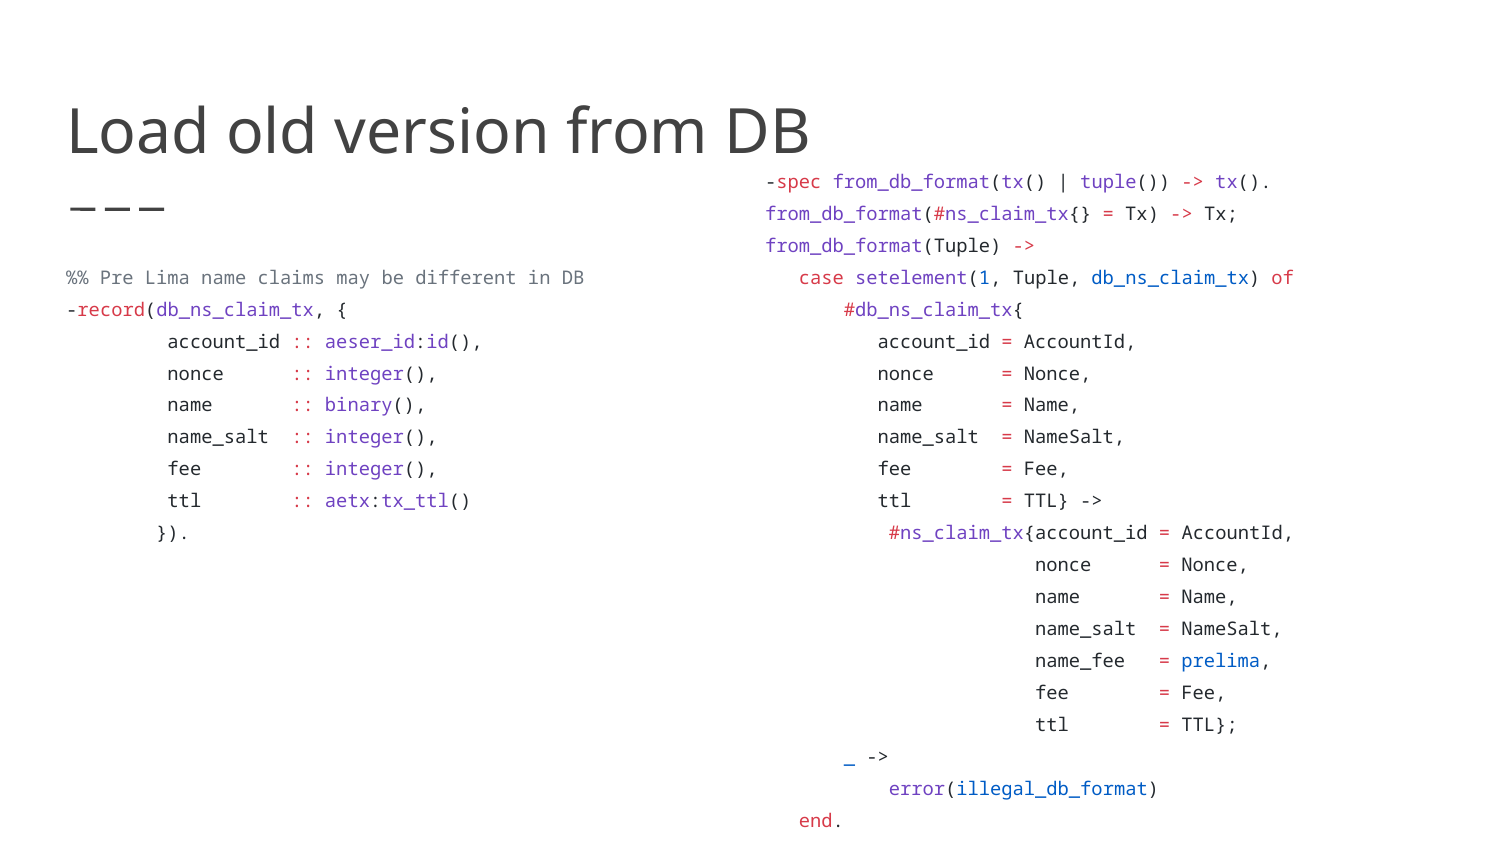

# Load old version from DB
-spec from_db_format(tx() | tuple()) -> tx().
from_db_format(#ns_claim_tx{} = Tx) -> Tx;
from_db_format(Tuple) ->
 case setelement(1, Tuple, db_ns_claim_tx) of
 #db_ns_claim_tx{
 account_id = AccountId,
 nonce = Nonce,
 name = Name,
 name_salt = NameSalt,
 fee = Fee,
 ttl = TTL} ->
 #ns_claim_tx{account_id = AccountId,
 nonce = Nonce,
 name = Name,
 name_salt = NameSalt,
 name_fee = prelima,
 fee = Fee,
 ttl = TTL};
 _ ->
 error(illegal_db_format)
 end.
%% Pre Lima name claims may be different in DB
-record(db_ns_claim_tx, {
 account_id :: aeser_id:id(),
 nonce :: integer(),
 name :: binary(),
 name_salt :: integer(),
 fee :: integer(),
 ttl :: aetx:tx_ttl()
 }).